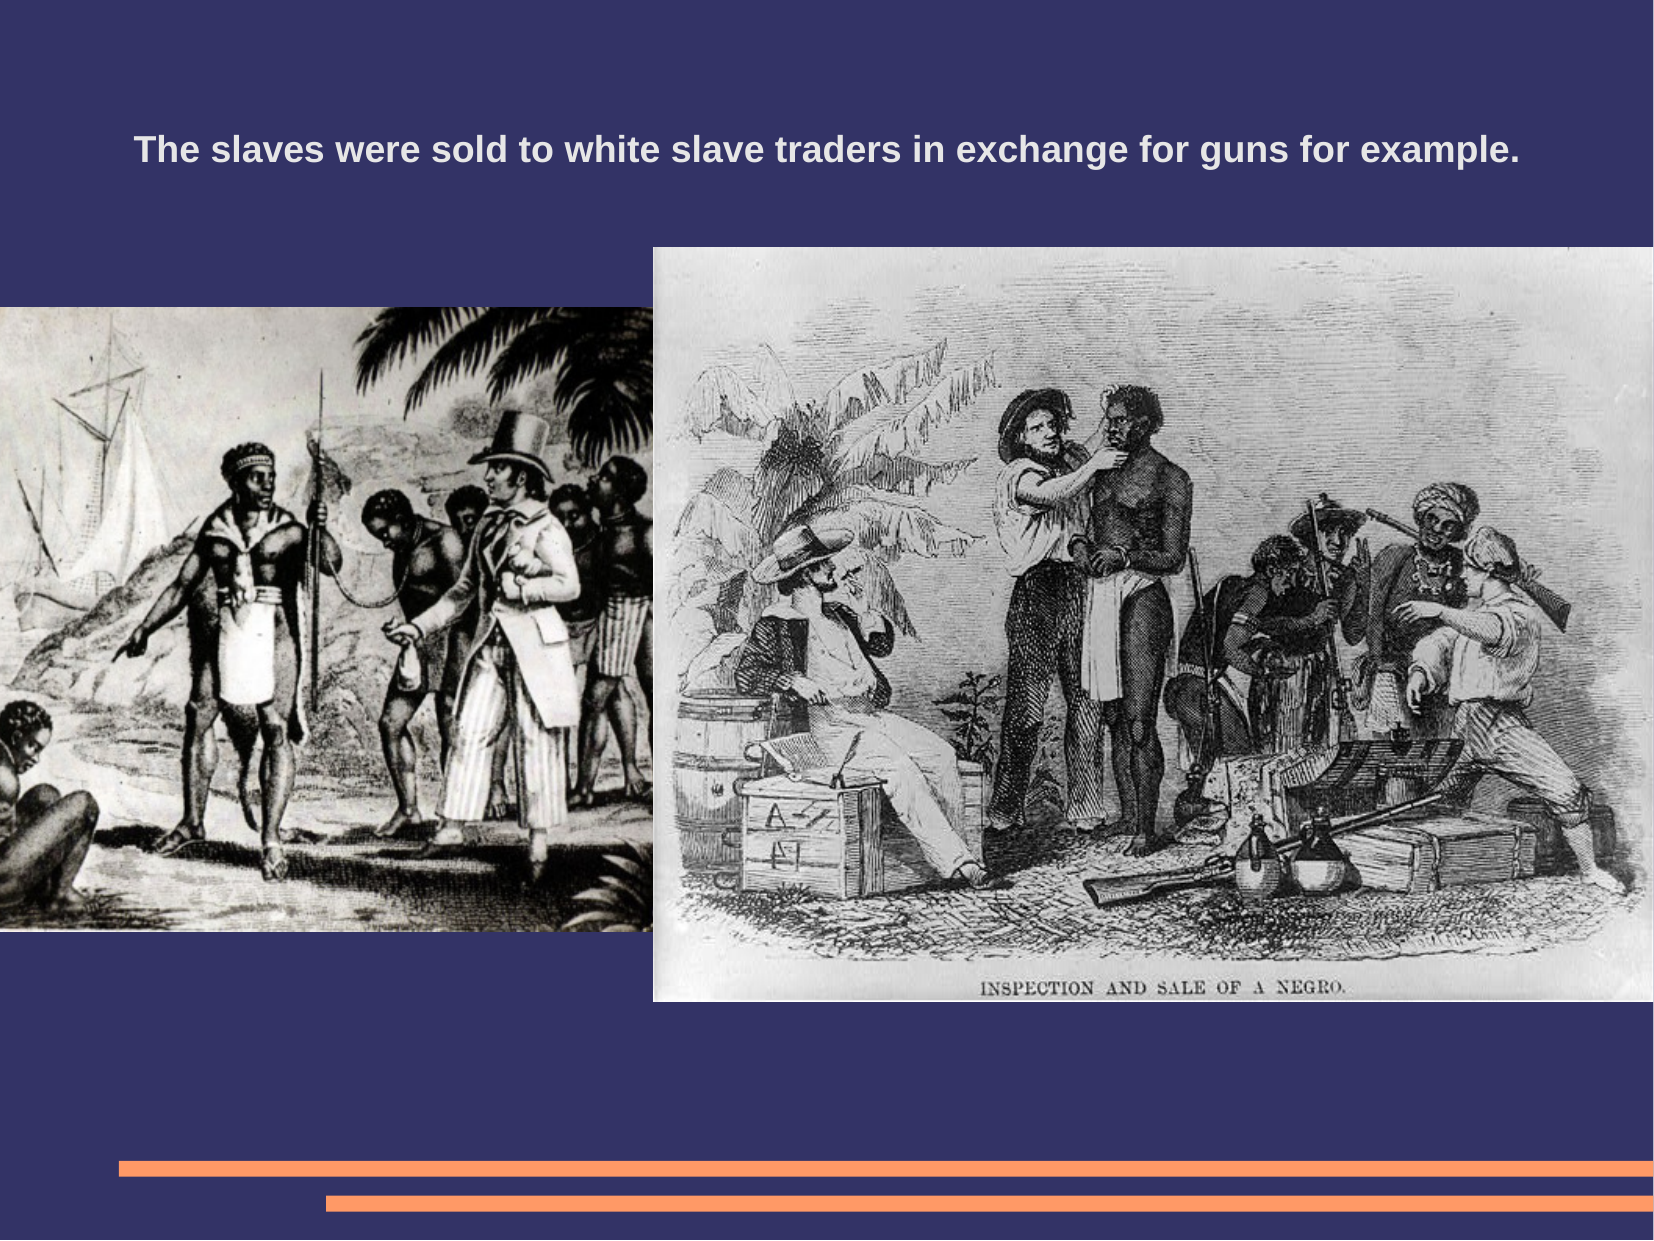

# The slaves were sold to white slave traders in exchange for guns for example.
Énoncez vos projets essentiels
Décrivez le chemin à suivre pour les réaliser